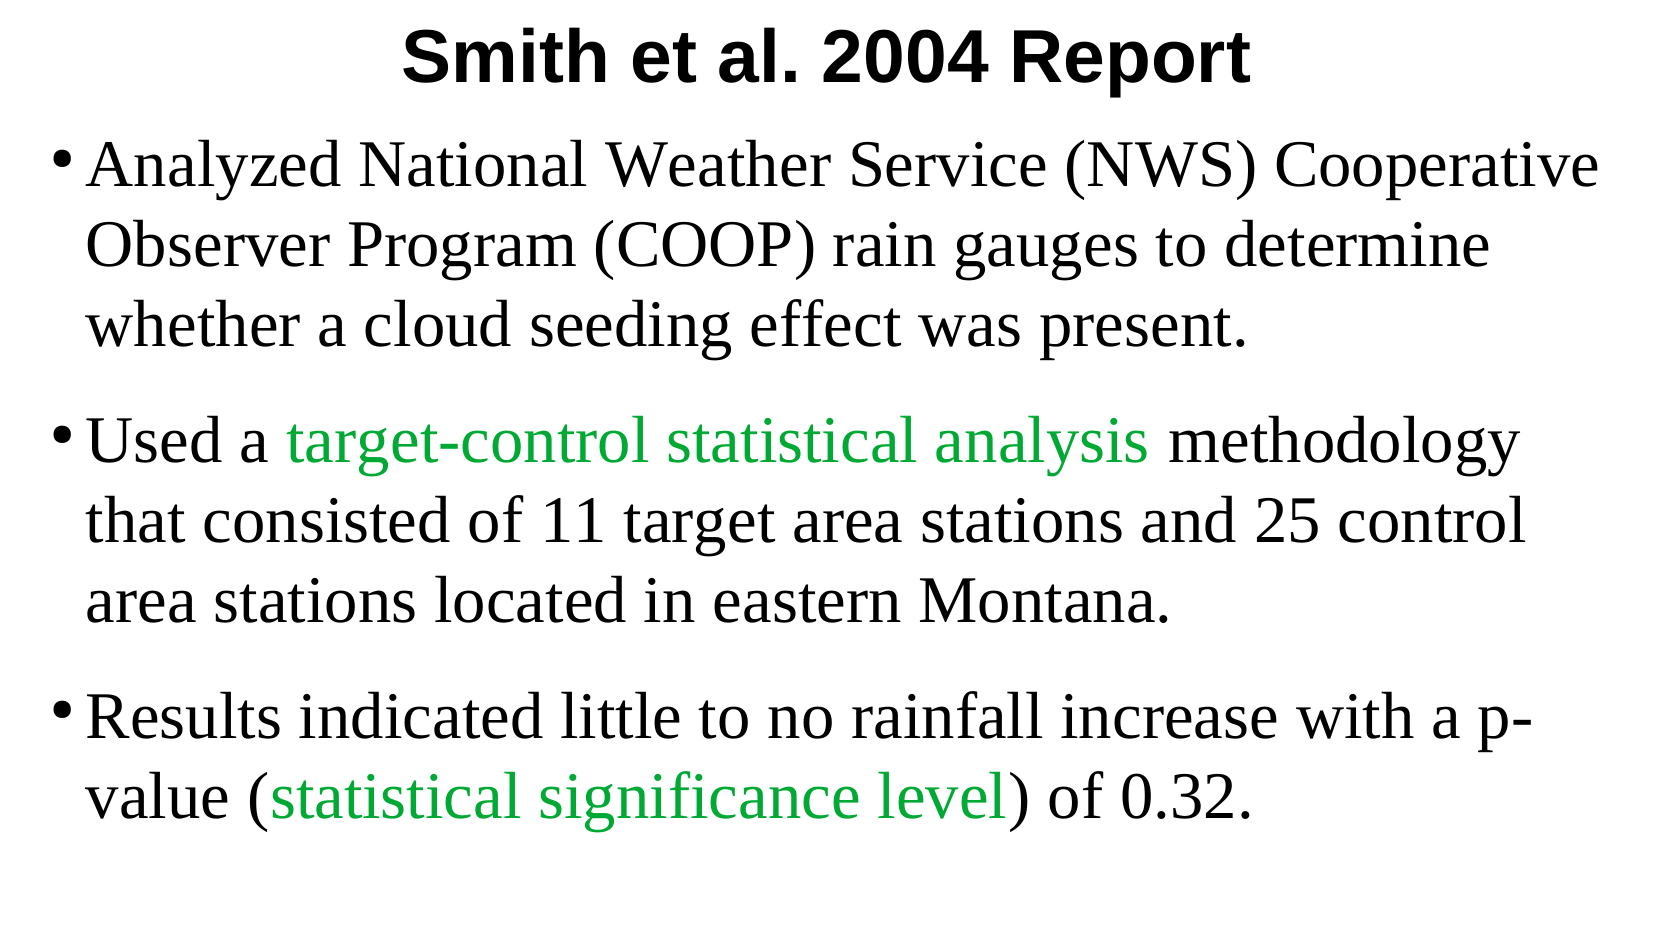

# Smith et al. 2004 Report
Analyzed National Weather Service (NWS) Cooperative Observer Program (COOP) rain gauges to determine whether a cloud seeding effect was present.
Used a target-control statistical analysis methodology that consisted of 11 target area stations and 25 control area stations located in eastern Montana.
Results indicated little to no rainfall increase with a p-value (statistical significance level) of 0.32.